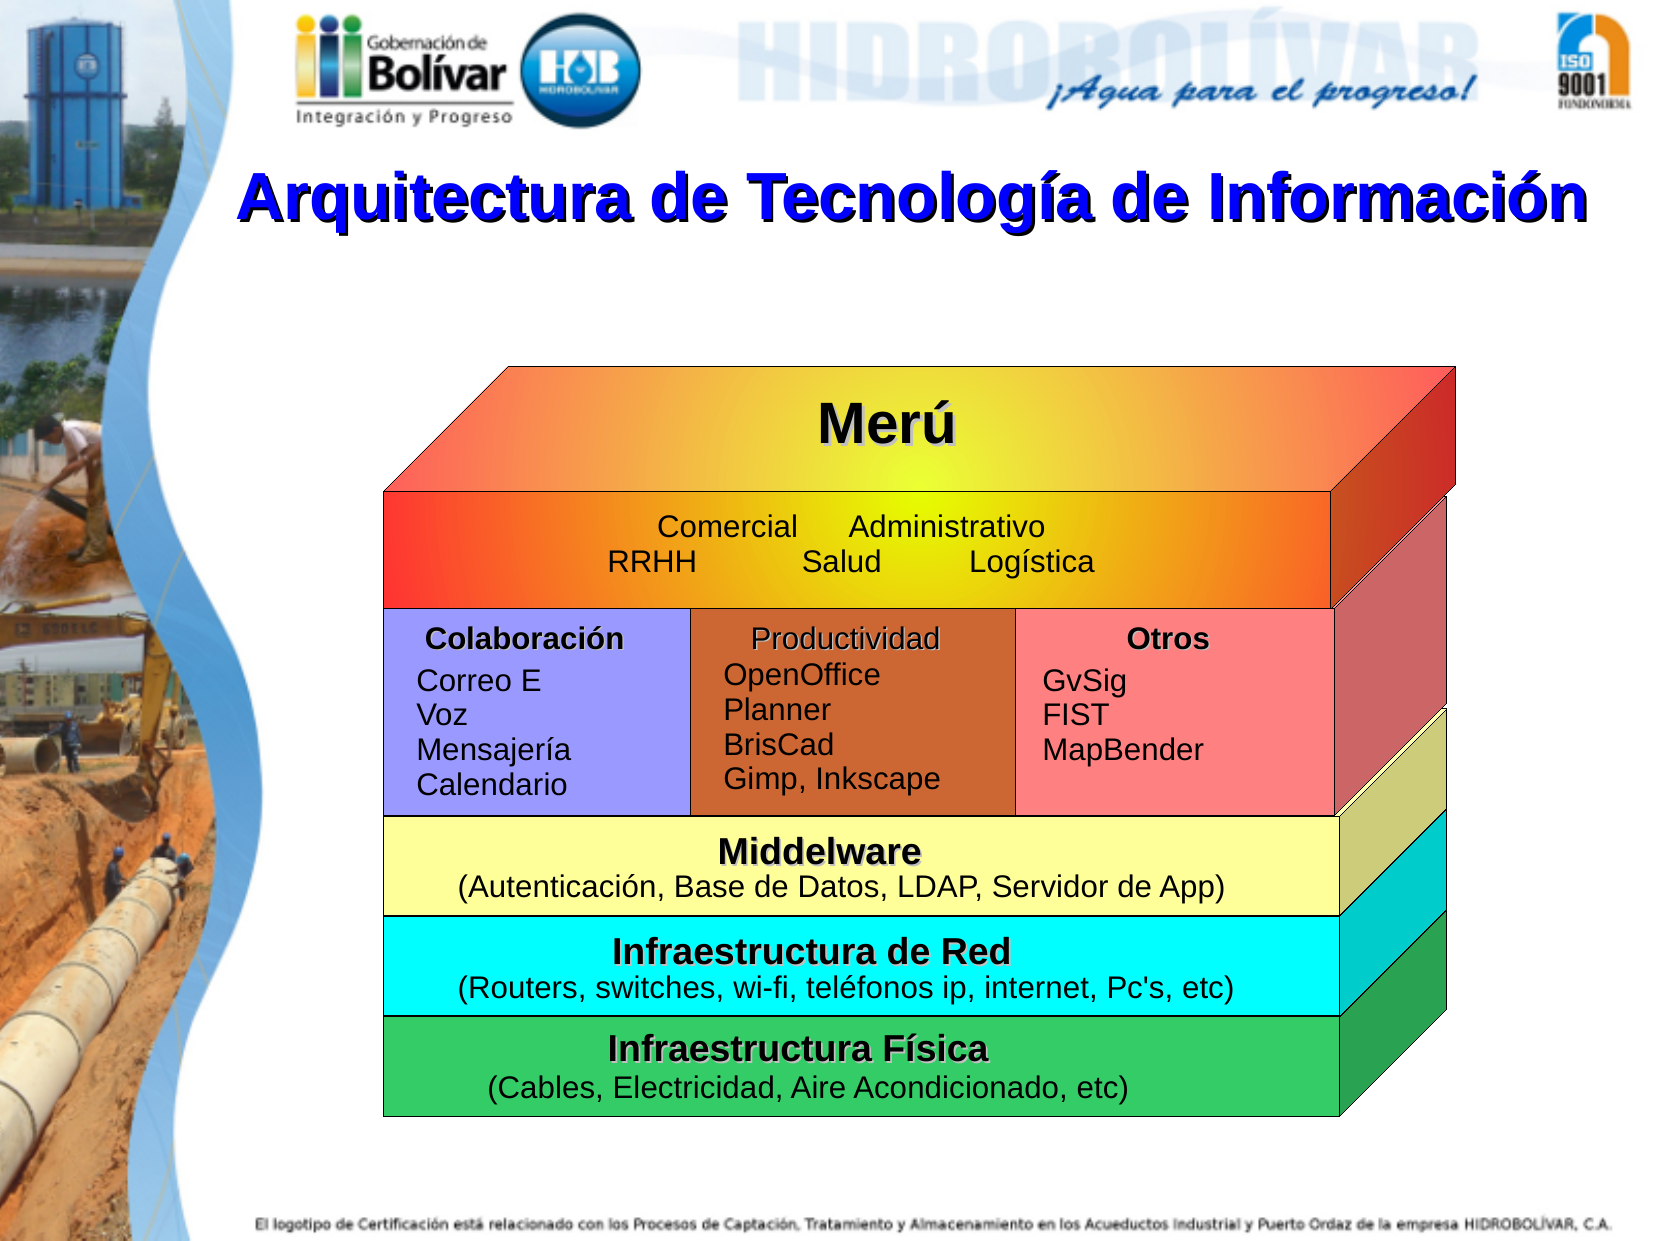

# Arquitectura de Tecnología de Información
Merú
Comercial Administrativo
RRHH Salud Logística
Colaboración
Correo E
Voz
Mensajería
Calendario
Productividad
OpenOffice
Planner
BrisCad
Gimp, Inkscape
Otros
GvSig
FIST
MapBender
Middelware
(Autenticación, Base de Datos, LDAP, Servidor de App)
Infraestructura de Red
(Routers, switches, wi-fi, teléfonos ip, internet, Pc's, etc)
Infraestructura Física
(Cables, Electricidad, Aire Acondicionado, etc)